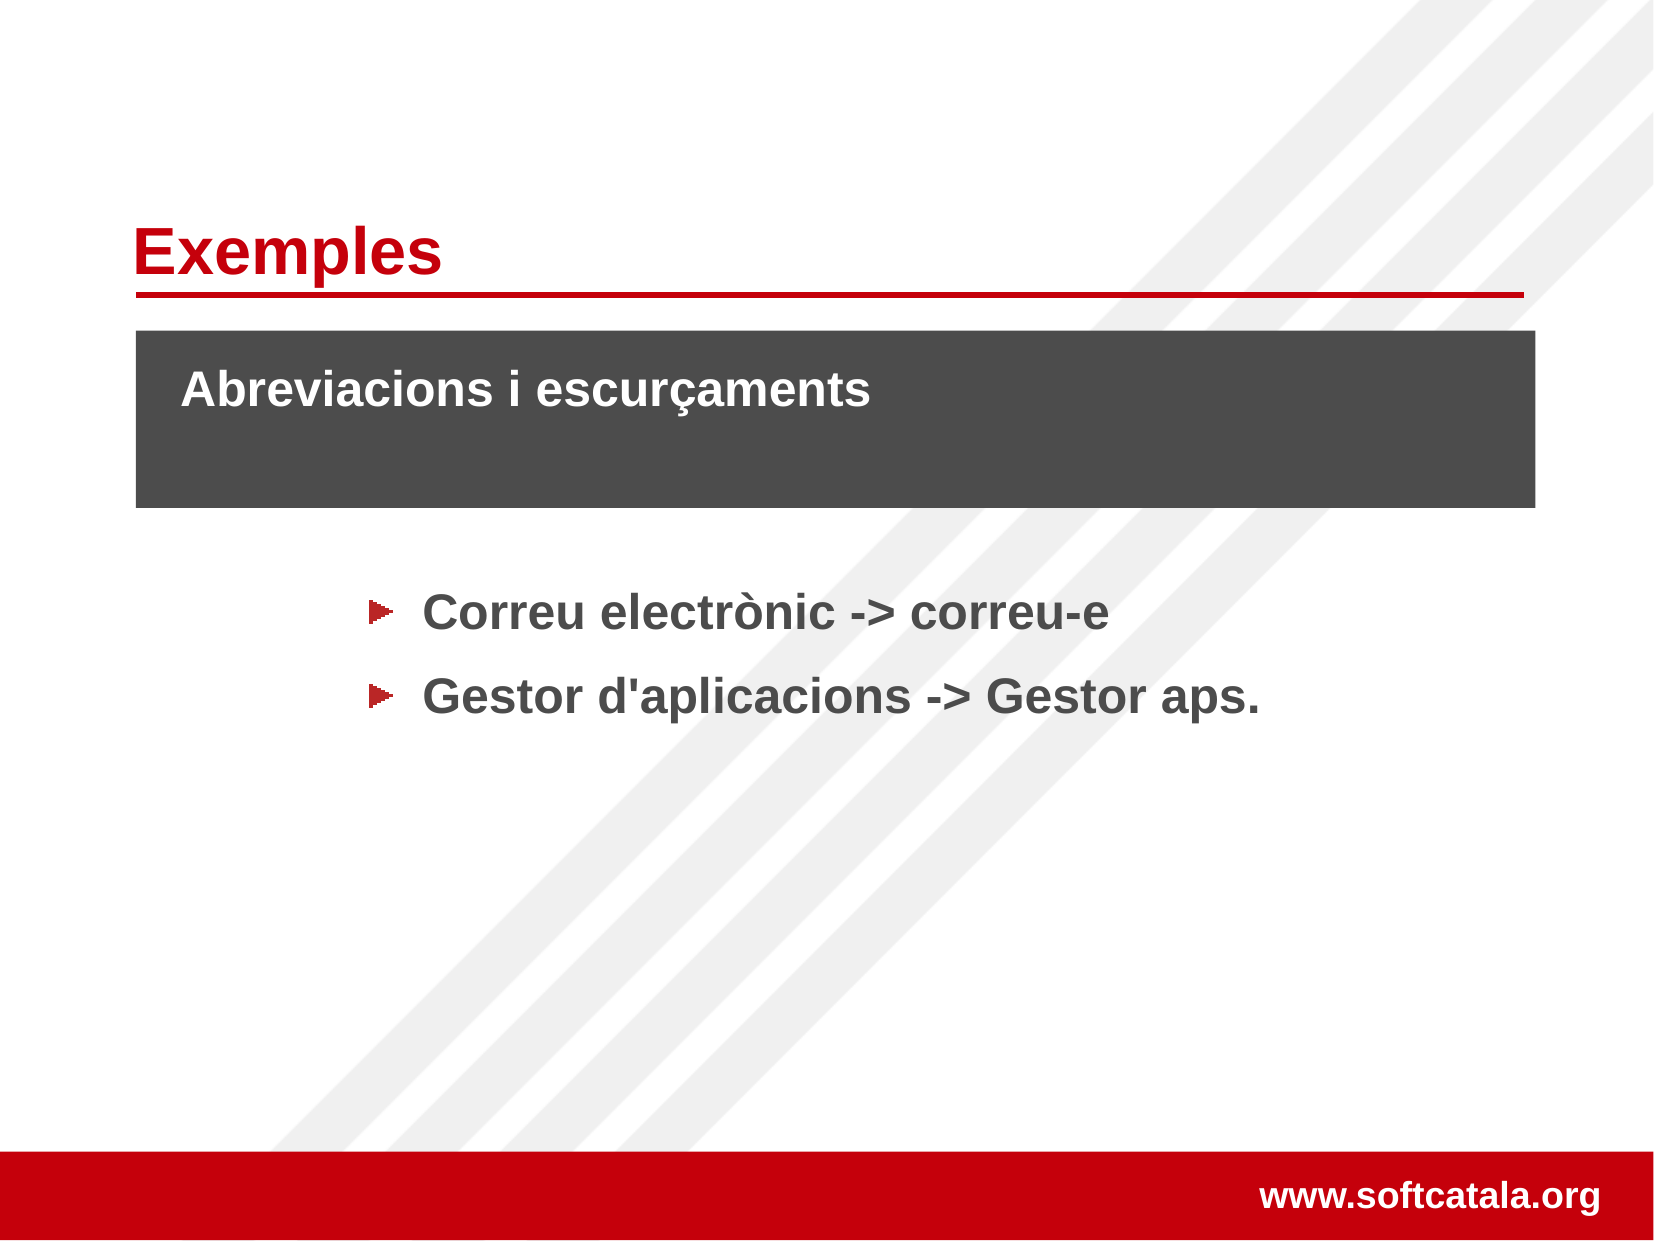

Exemples
Abreviacions i escurçaments
Correu electrònic -> correu-e
Gestor d'aplicacions -> Gestor aps.
 www.softcatala.org